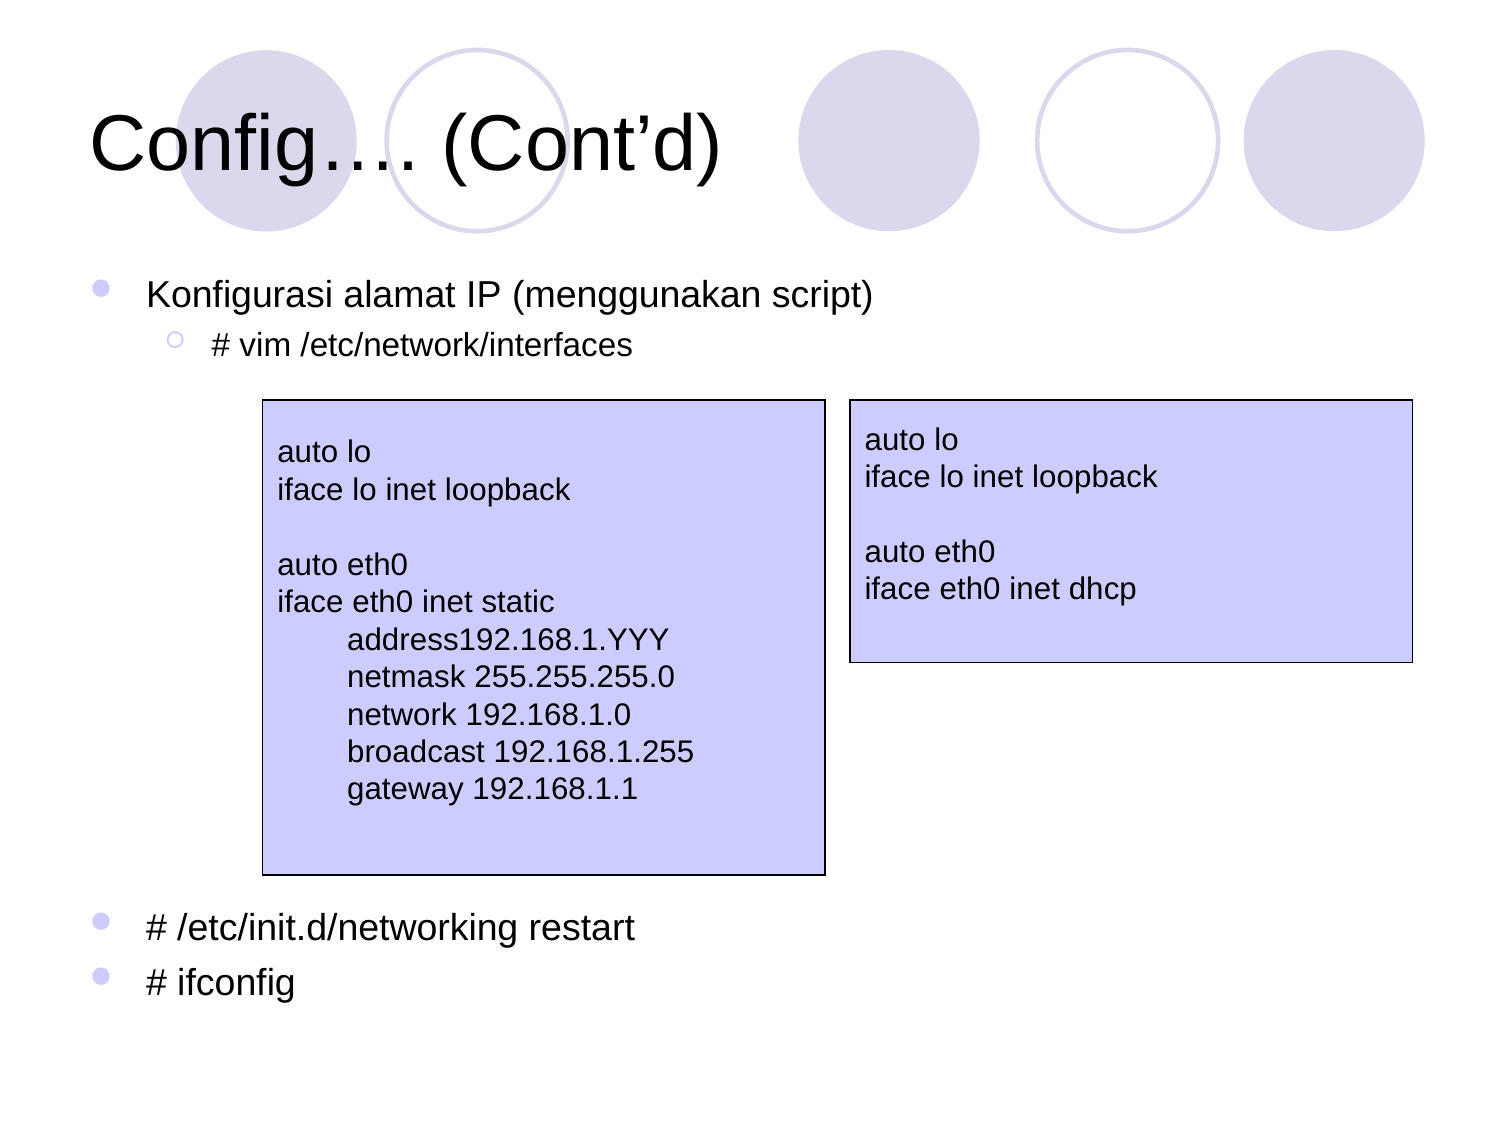

# Config…. (Cont’d)
Konfigurasi alamat IP (menggunakan script)
# vim /etc/network/interfaces
# /etc/init.d/networking restart
# ifconfig
auto lo
iface lo inet loopback
auto eth0
iface eth0 inet static
 address192.168.1.YYY
 netmask 255.255.255.0
 network 192.168.1.0
 broadcast 192.168.1.255
 gateway 192.168.1.1
auto lo
iface lo inet loopback
auto eth0
iface eth0 inet dhcp